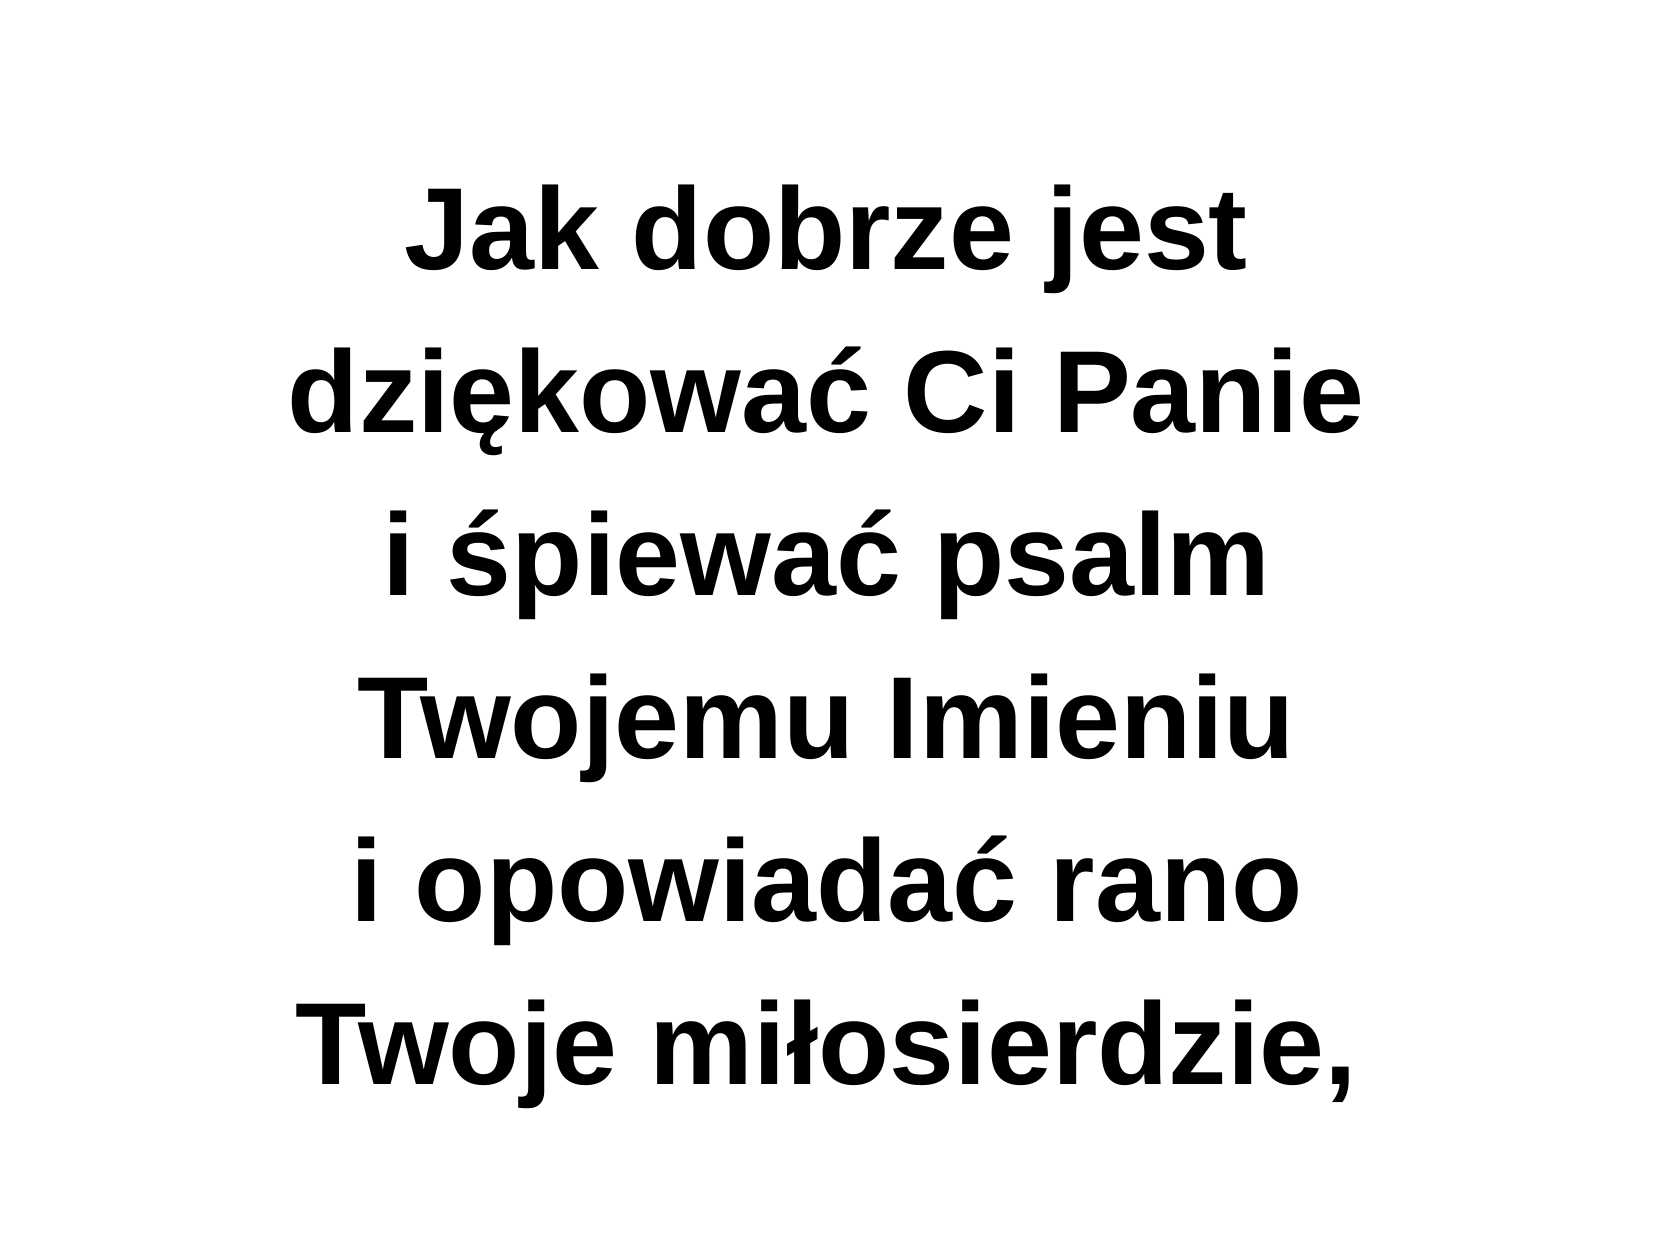

# Jak dobrze jest
dziękować Ci Panie
i śpiewać psalm
Twojemu Imieniu
i opowiadać rano
Twoje miłosierdzie,